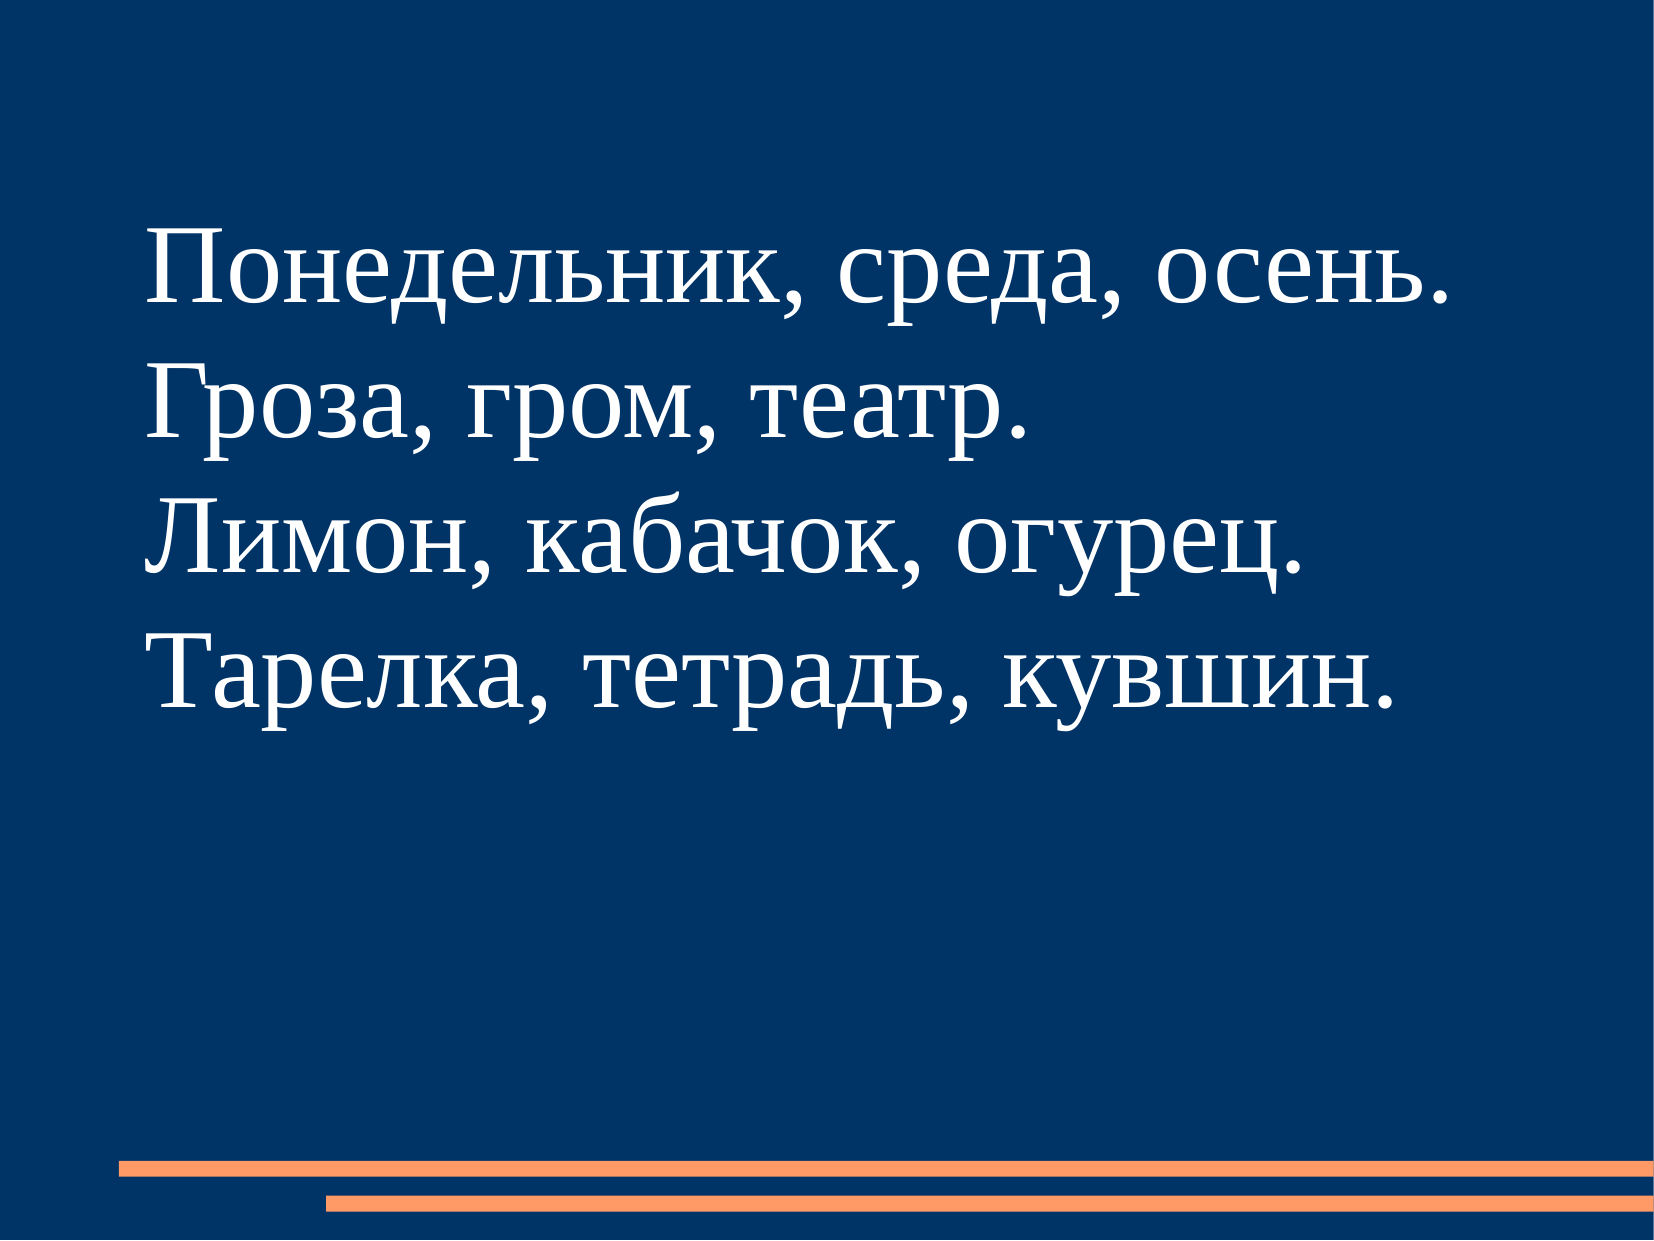

Понедельник, среда, осень.
Гроза, гром, театр.
Лимон, кабачок, огурец.
Тарелка, тетрадь, кувшин.